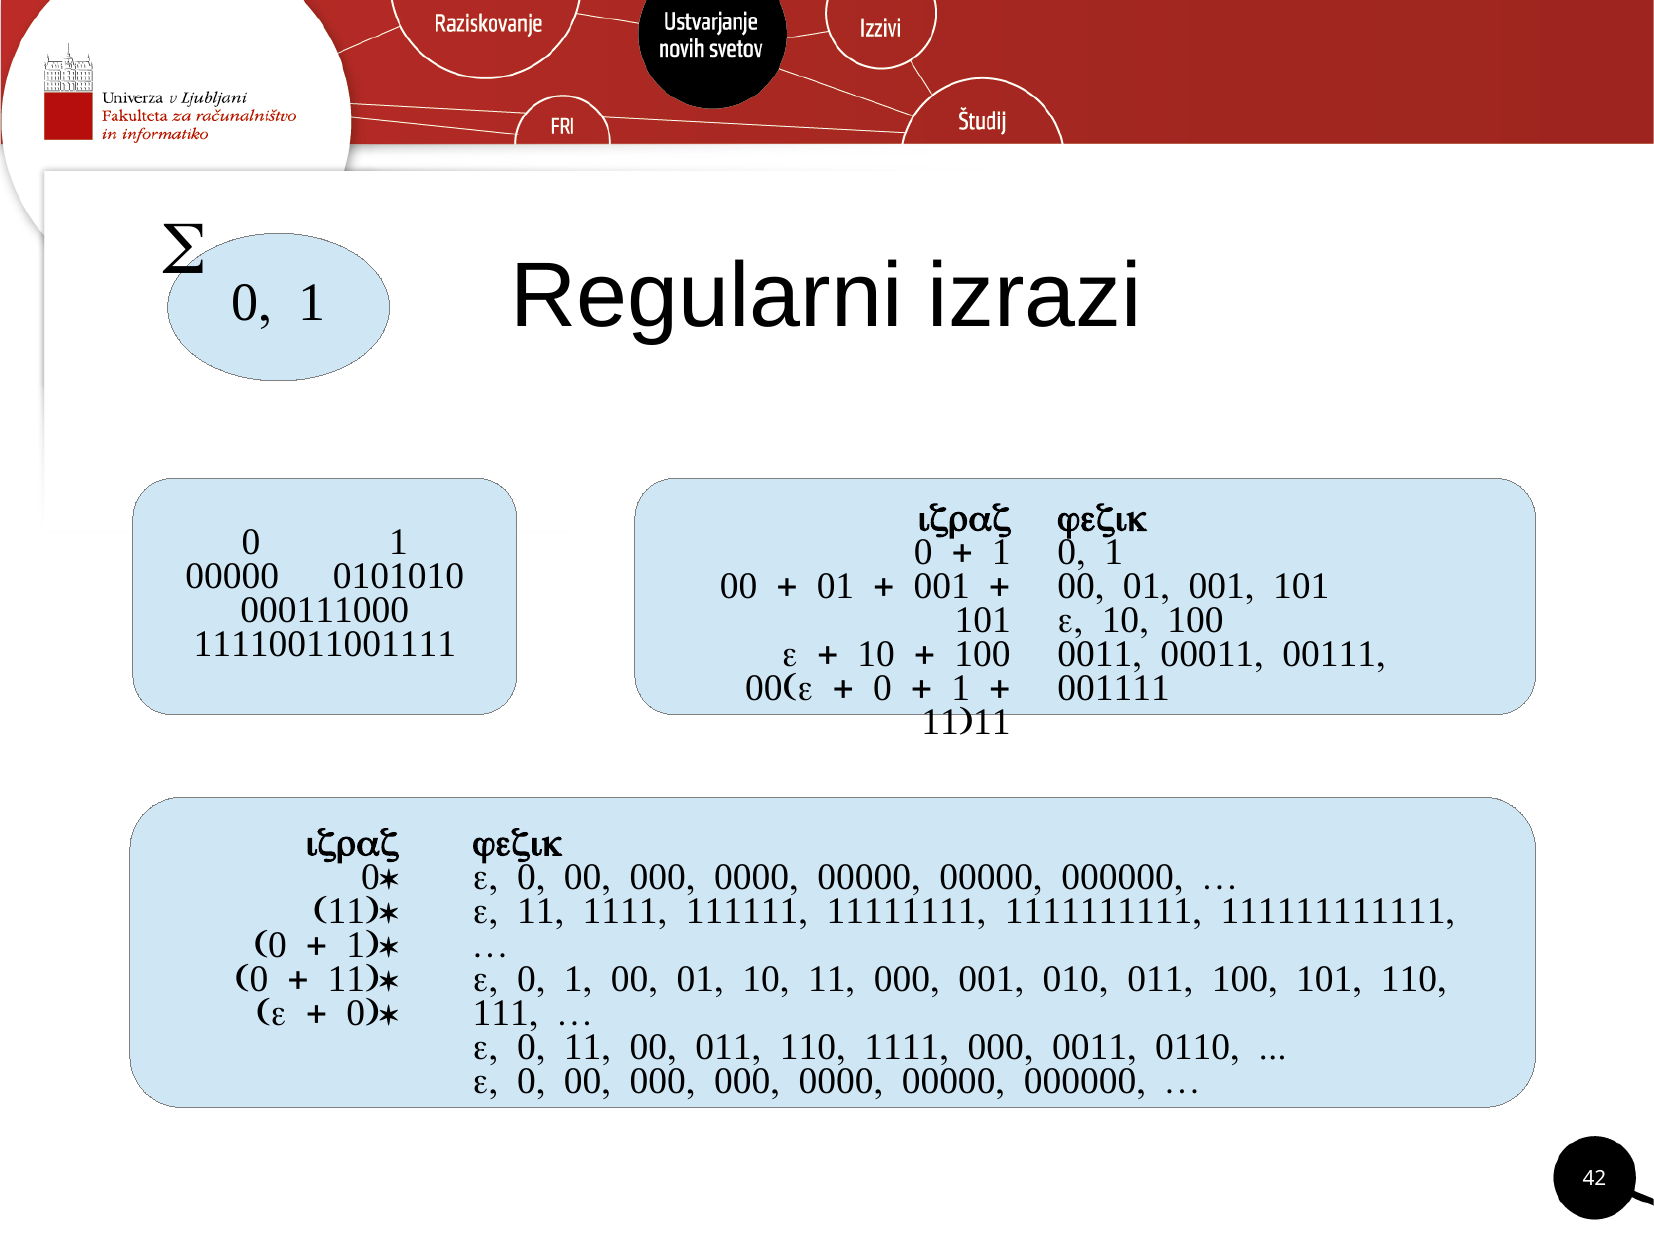

# Regularni izrazi
Σ
0, 1
0		1
00000	0101010
000111000
11110011001111
izraz
0 + 1
00 + 01 + 001 + 101
ε + 10 + 100
00(ε + 0 + 1 + 11)11
jezik
0, 1
00, 01, 001, 101
ε, 10, 100
0011, 00011, 00111, 001111
izraz
0*
(11)*
(0 + 1)*
(0 + 11)*
(ε + 0)*
jezik
ε, 0, 00, 000, 0000, 00000, 00000, 000000, …
ε, 11, 1111, 111111, 11111111, 1111111111, 111111111111, …
ε, 0, 1, 00, 01, 10, 11, 000, 001, 010, 011, 100, 101, 110, 111, …
ε, 0, 11, 00, 011, 110, 1111, 000, 0011, 0110, ...
ε, 0, 00, 000, 000, 0000, 00000, 000000, …